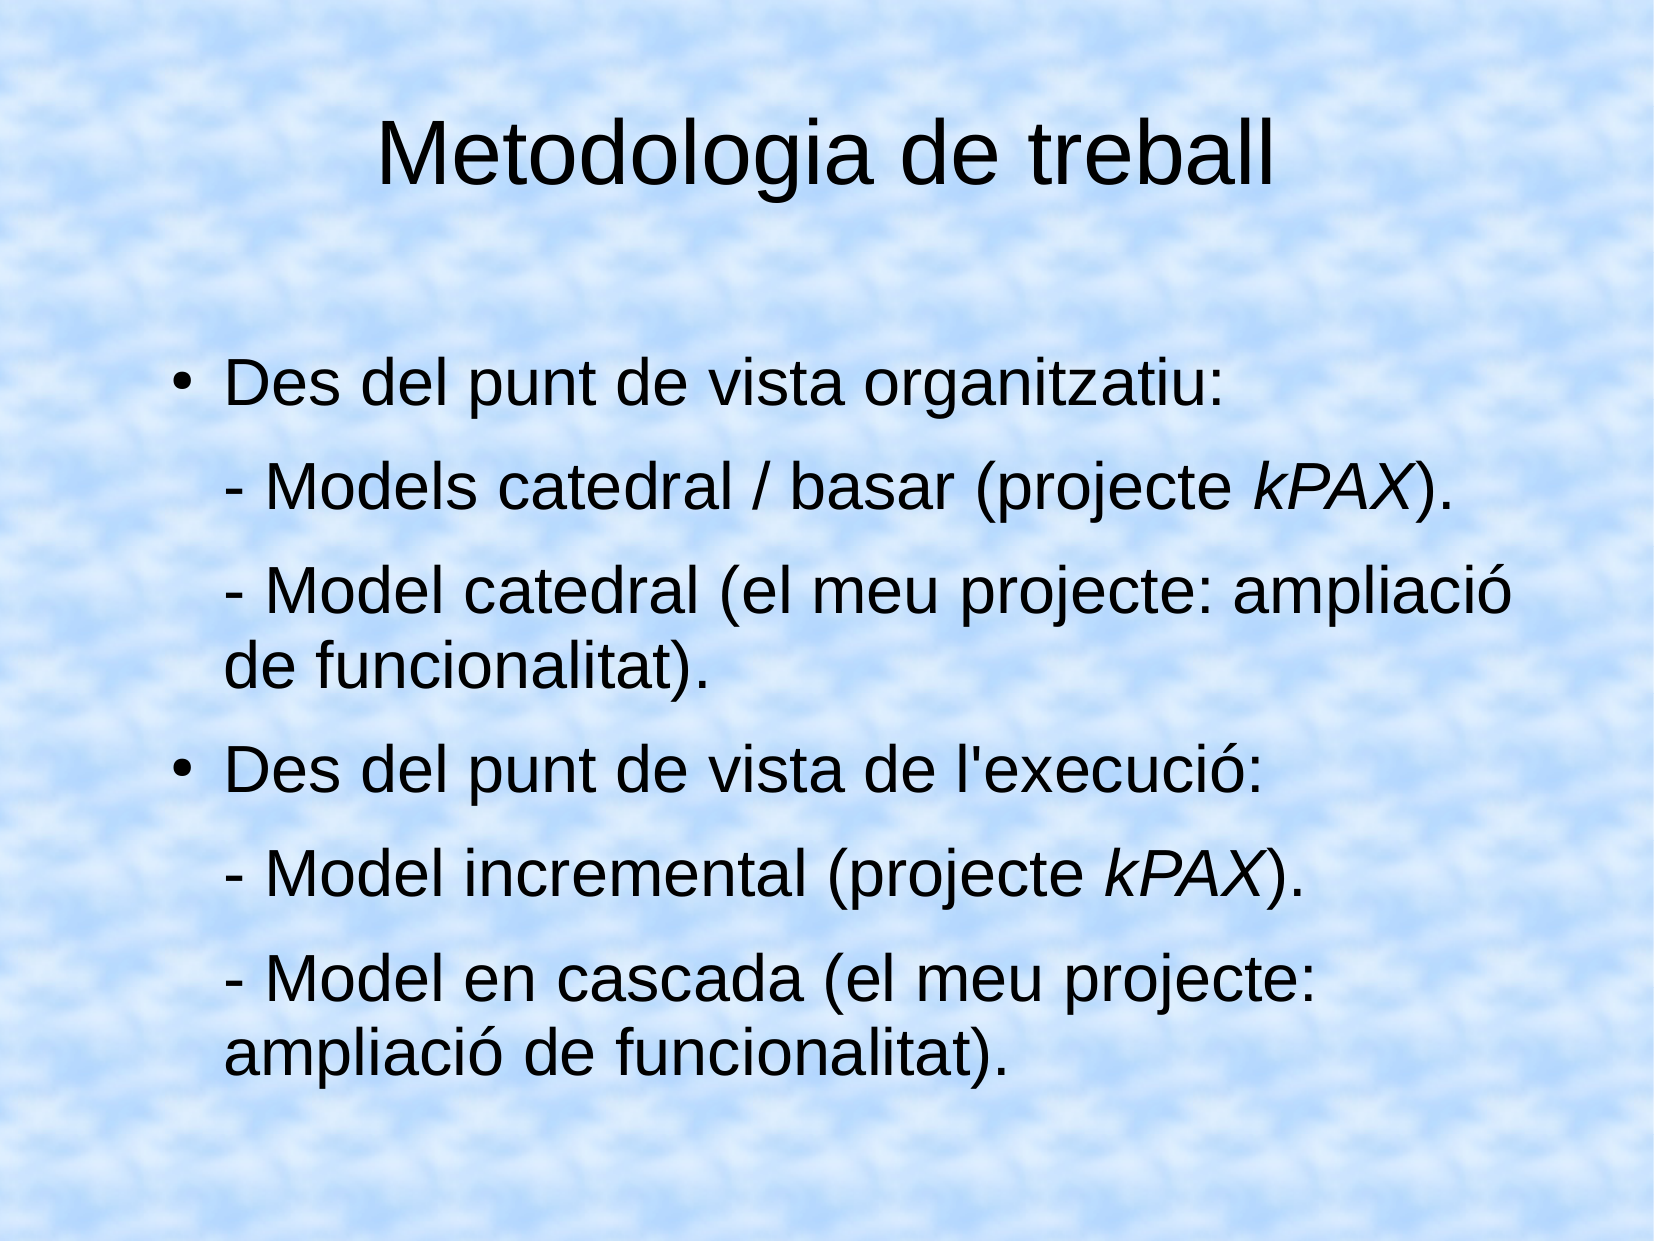

# Metodologia de treball
Des del punt de vista organitzatiu:
- Models catedral / basar (projecte kPAX).
- Model catedral (el meu projecte: ampliació de funcionalitat).
Des del punt de vista de l'execució:
- Model incremental (projecte kPAX).
- Model en cascada (el meu projecte: ampliació de funcionalitat).